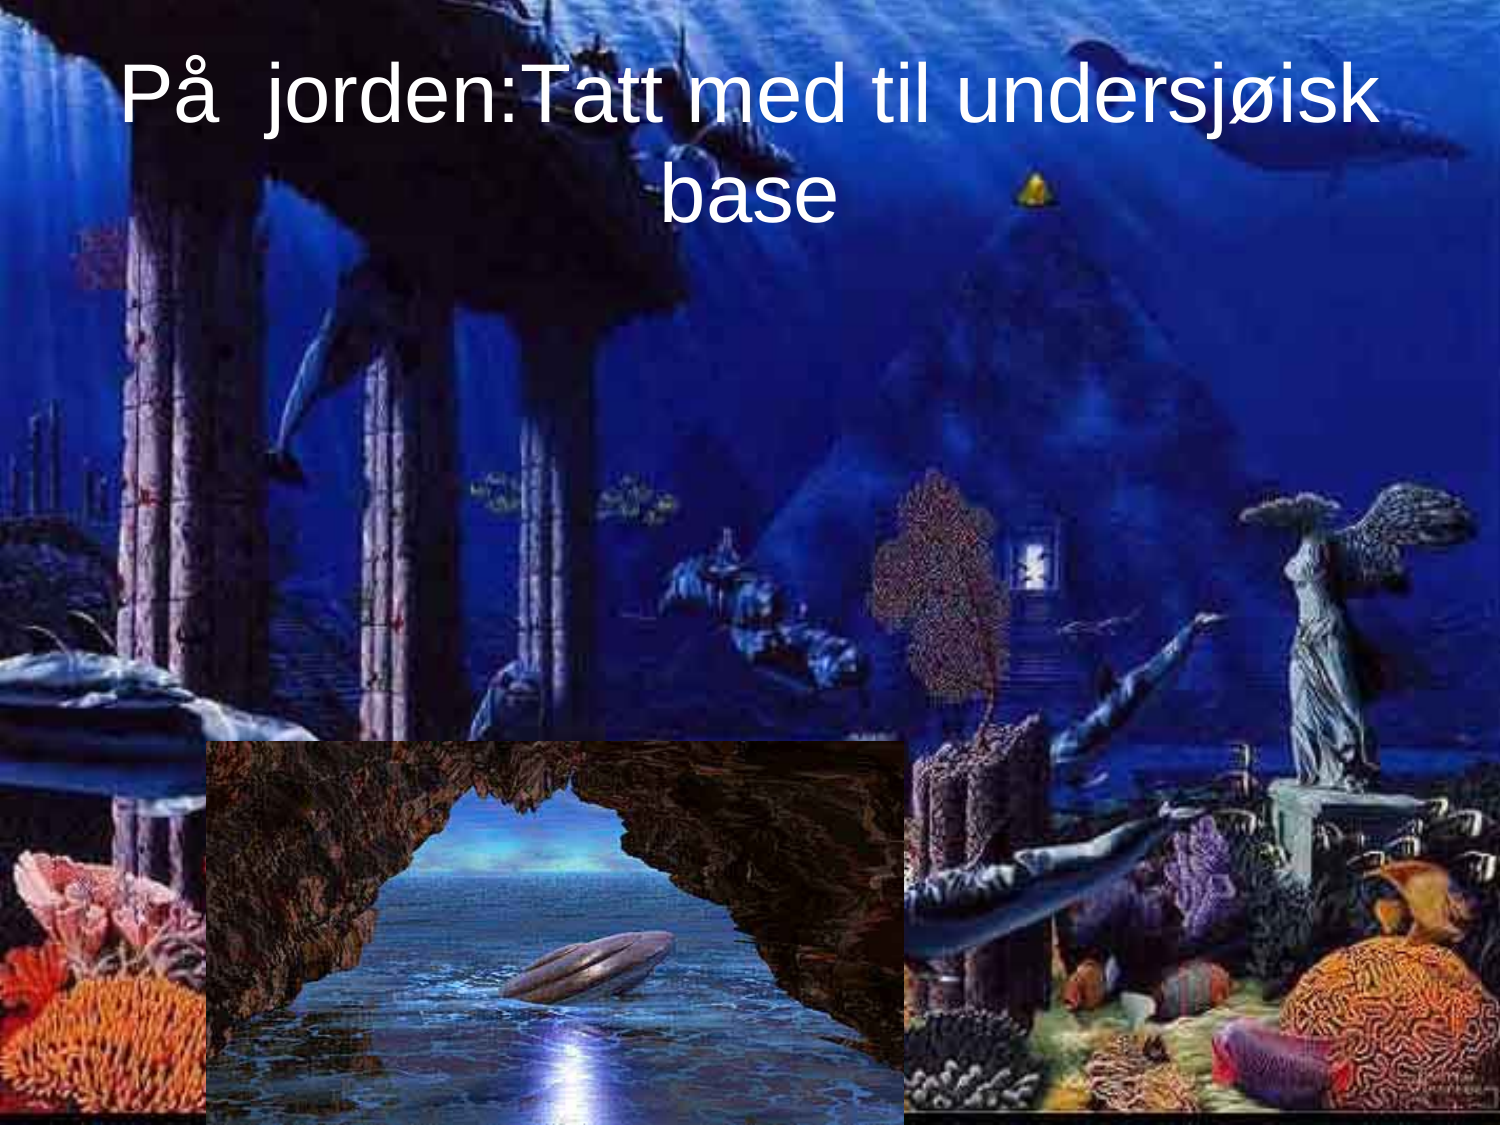

# På jorden:Tatt med til undersjøisk base